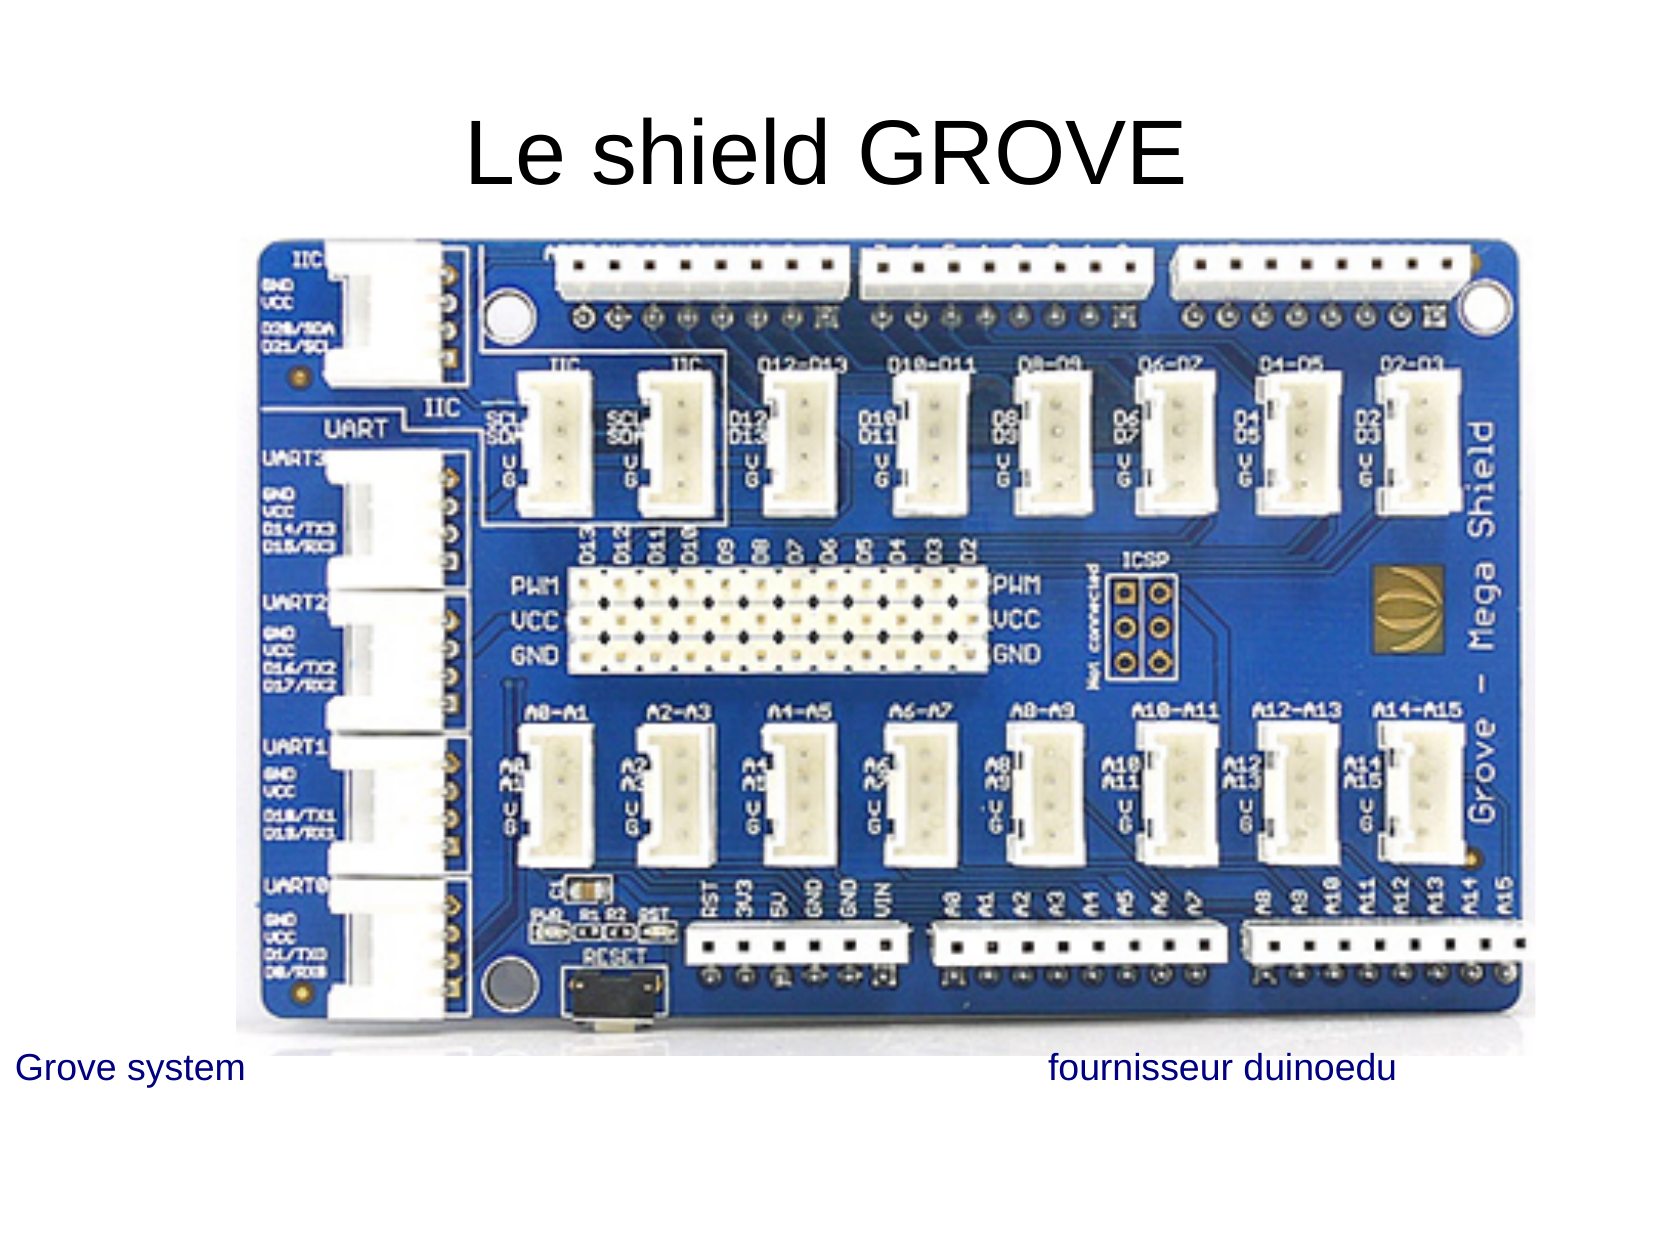

# Le shield GROVE
Grove system											fournisseur duinoedu